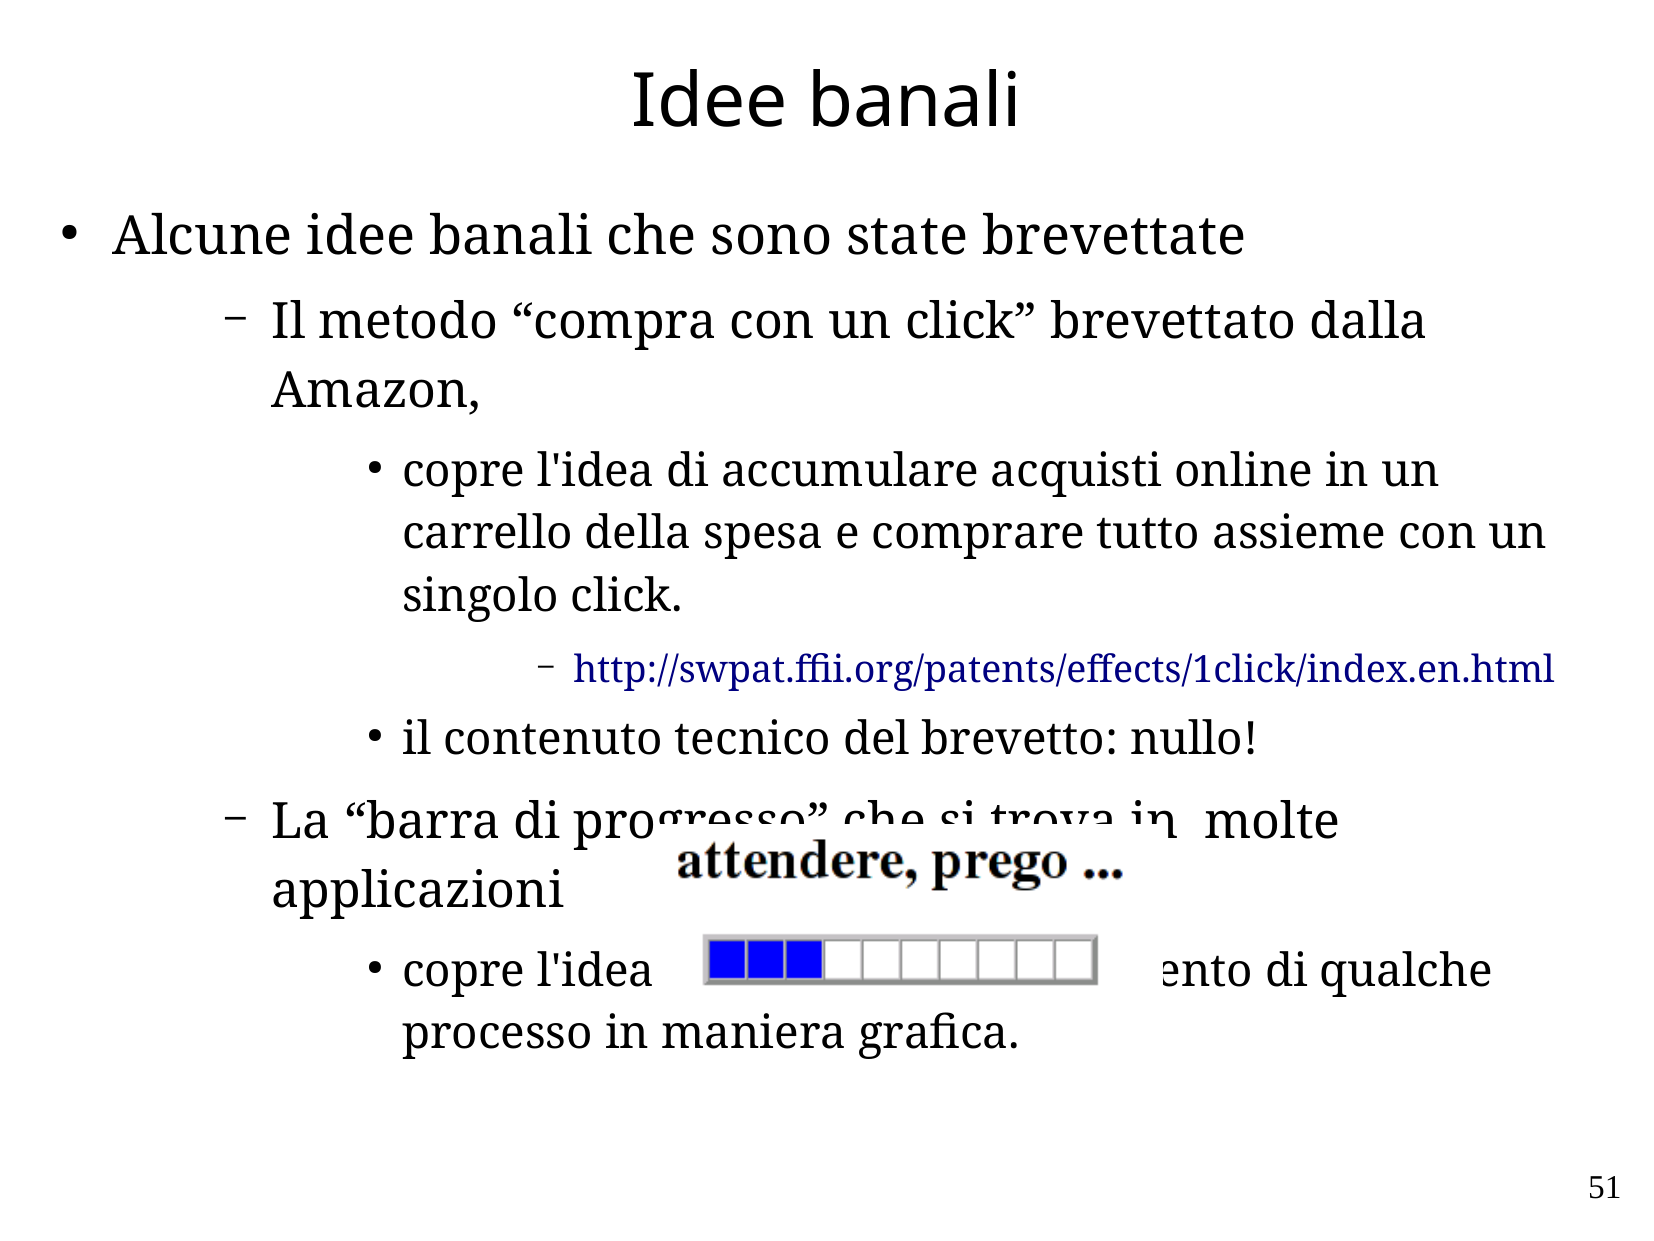

# Idee banali
Alcune idee banali che sono state brevettate
Il metodo “compra con un click” brevettato dalla Amazon,
copre l'idea di accumulare acquisti online in un carrello della spesa e comprare tutto assieme con un singolo click.
http://swpat.ffii.org/patents/effects/1click/index.en.html
il contenuto tecnico del brevetto: nullo!
La “barra di progresso” che si trova in molte applicazioni
copre l'idea di mostrare l'avanzamento di qualche processo in maniera grafica.
il contenuto tecnico del brevetto: nullo!